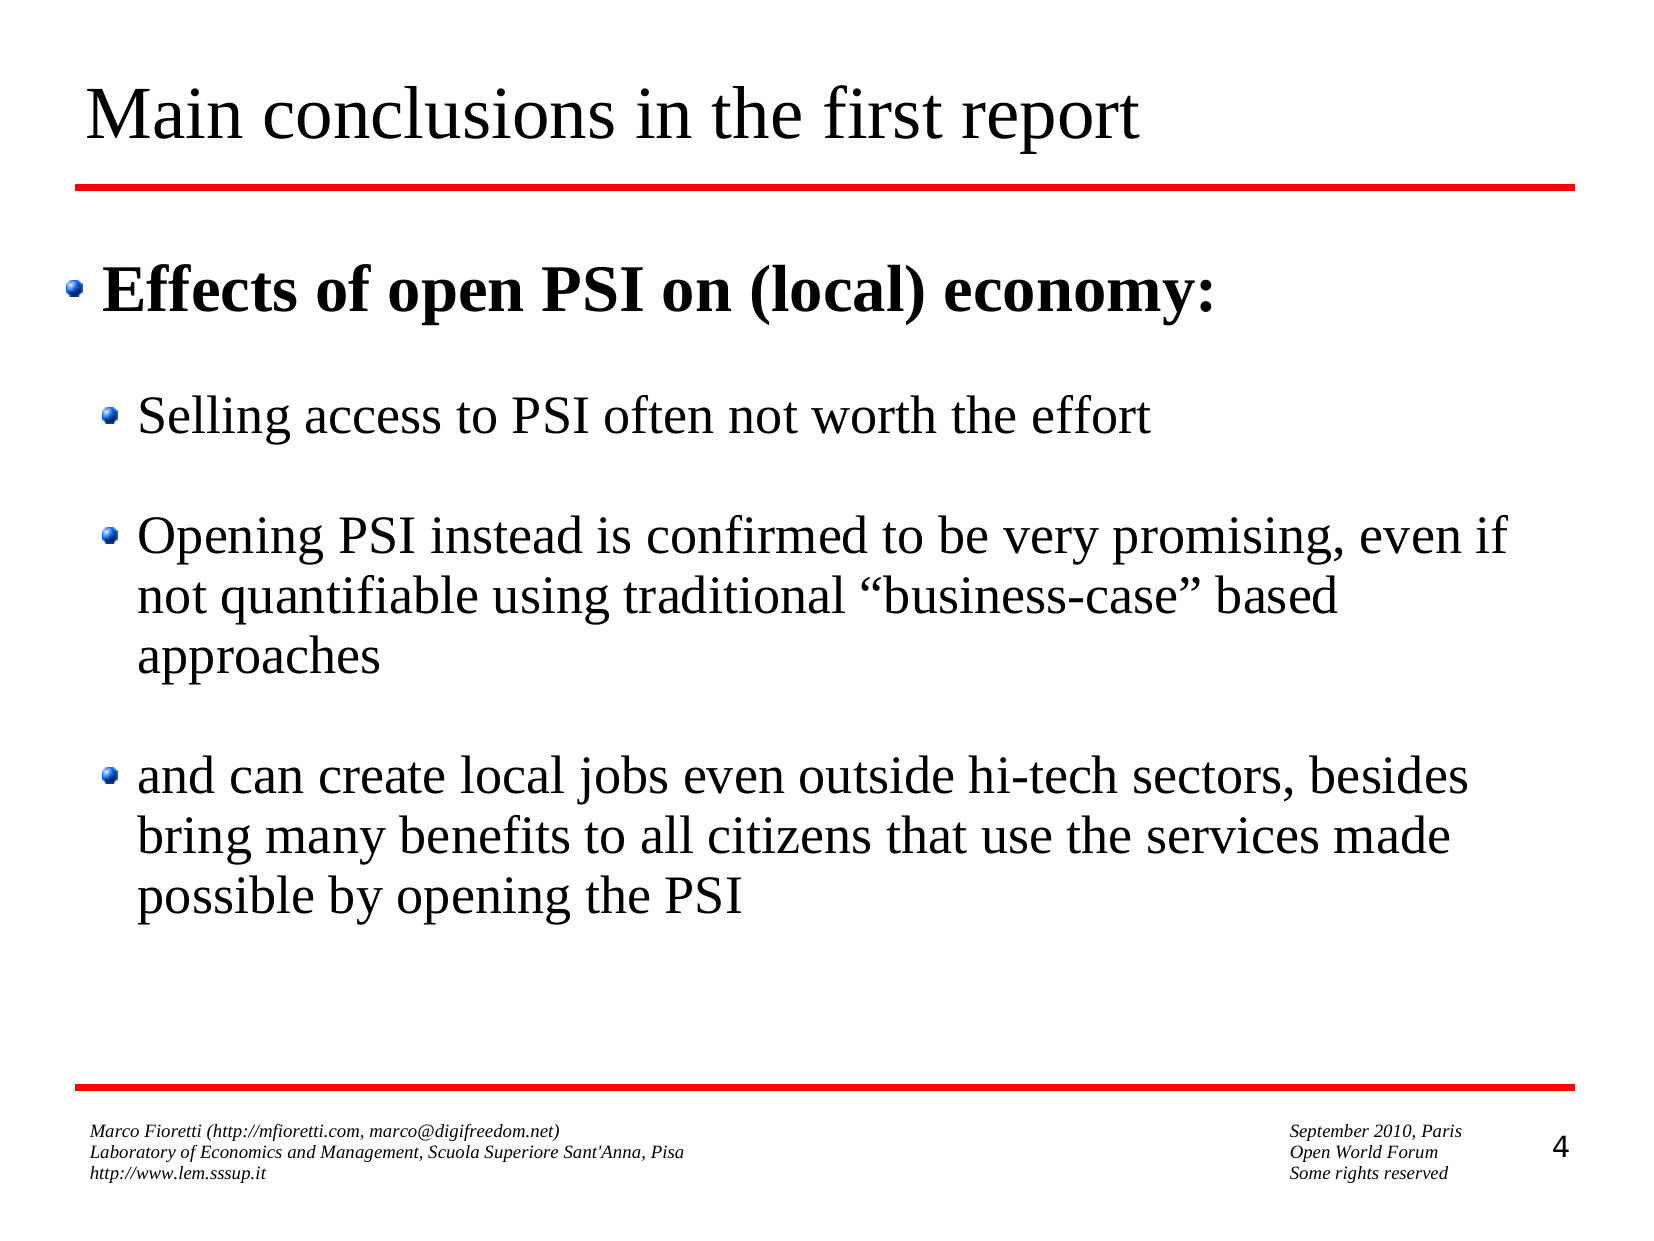

#
Main conclusions in the first report
Effects of open PSI on (local) economy:
Selling access to PSI often not worth the effort
Opening PSI instead is confirmed to be very promising, even if not quantifiable using traditional “business-case” based approaches
and can create local jobs even outside hi-tech sectors, besides bring many benefits to all citizens that use the services made possible by opening the PSI
Marco Fioretti (http://mfioretti.com, marco@digifreedom.net) 							September 2010, Paris
Laboratory of Economics and Management, Scuola Superiore Sant'Anna, Pisa									Open World Forum
http://www.lem.sssup.it														Some rights reserved
4